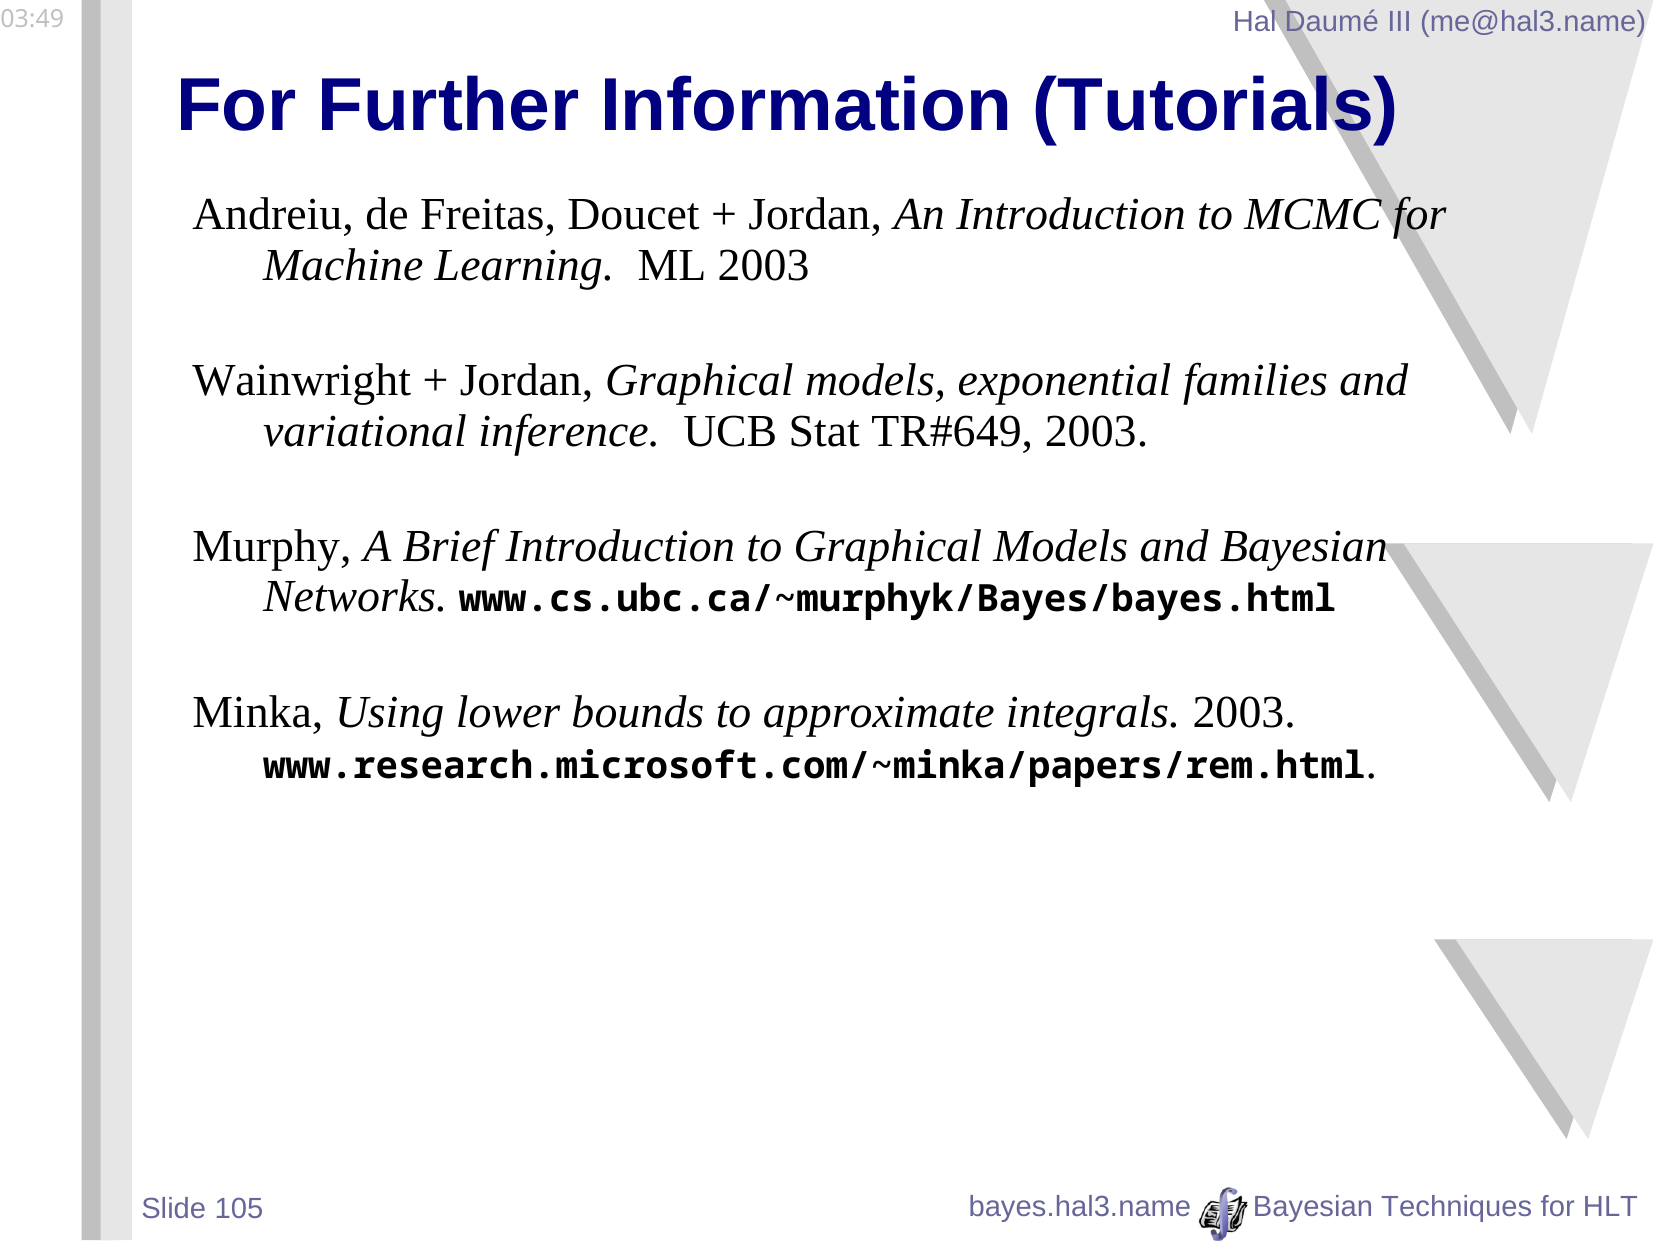

# For Further Information (Tutorials)
Andreiu, de Freitas, Doucet + Jordan, An Introduction to MCMC for Machine Learning. ML 2003
Wainwright + Jordan, Graphical models, exponential families and variational inference. UCB Stat TR#649, 2003.
Murphy, A Brief Introduction to Graphical Models and Bayesian Networks. www.cs.ubc.ca/~murphyk/Bayes/bayes.html
Minka, Using lower bounds to approximate integrals. 2003. www.research.microsoft.com/~minka/papers/rem.html.